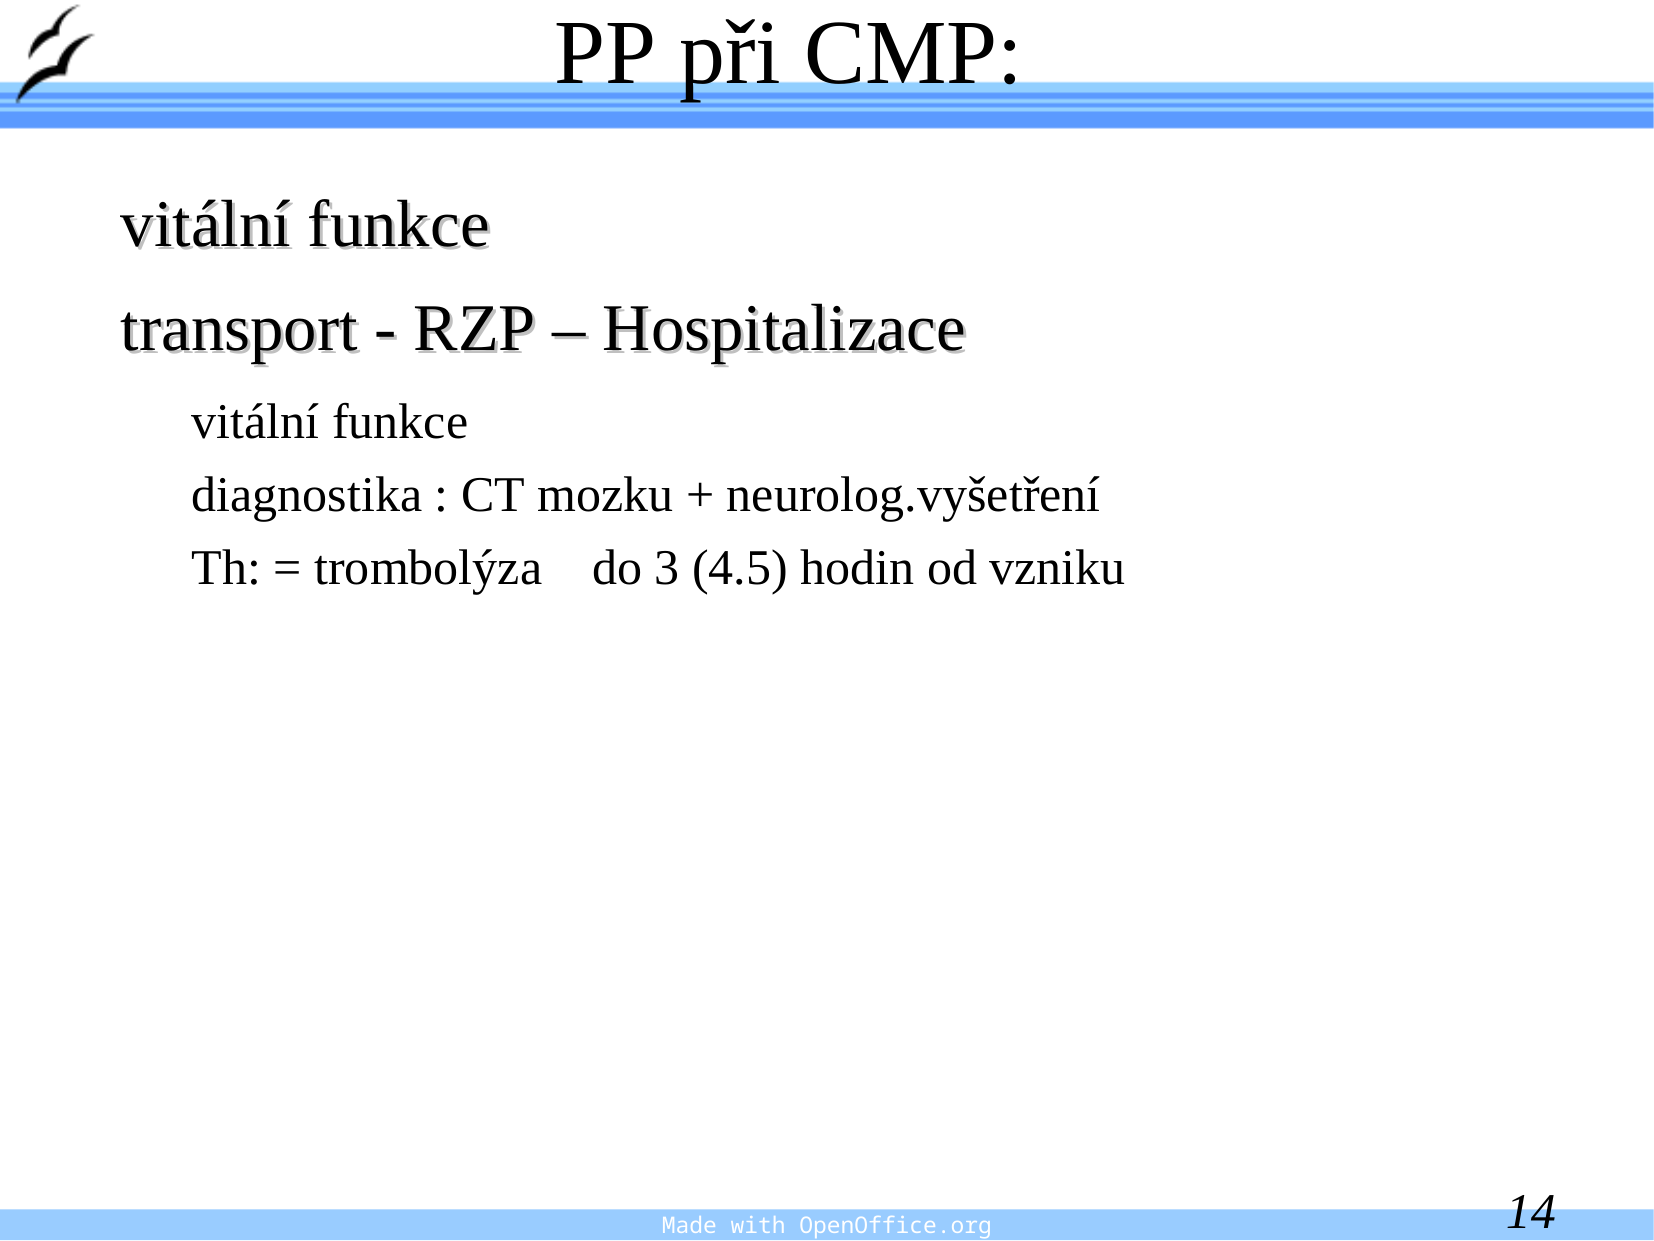

# PP při CMP:
vitální funkce
transport - RZP – Hospitalizace
vitální funkce
diagnostika : CT mozku + neurolog.vyšetření
Th: = trombolýza do 3 (4.5) hodin od vzniku